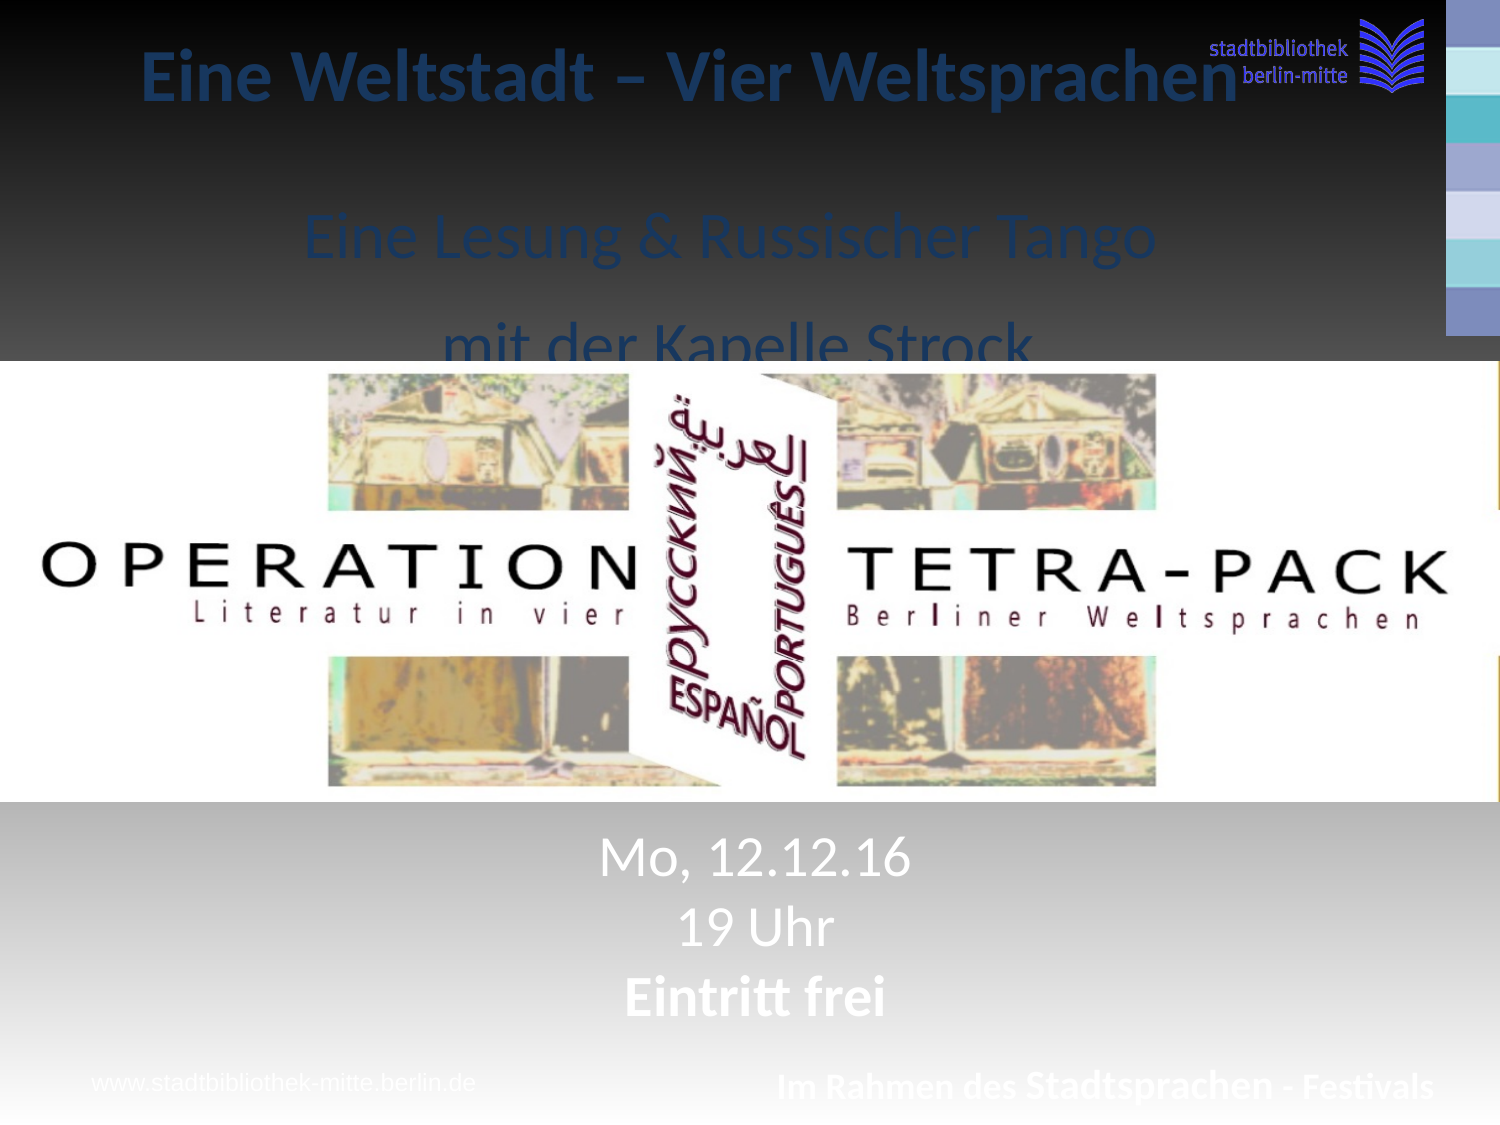

# Eine Weltstadt – Vier Weltsprachen
Eine Lesung & Russischer Tango
mit der Kapelle Strock
Mo, 12.12.16
19 Uhr
Eintritt frei
Im Rahmen des Stadtsprachen - Festivals